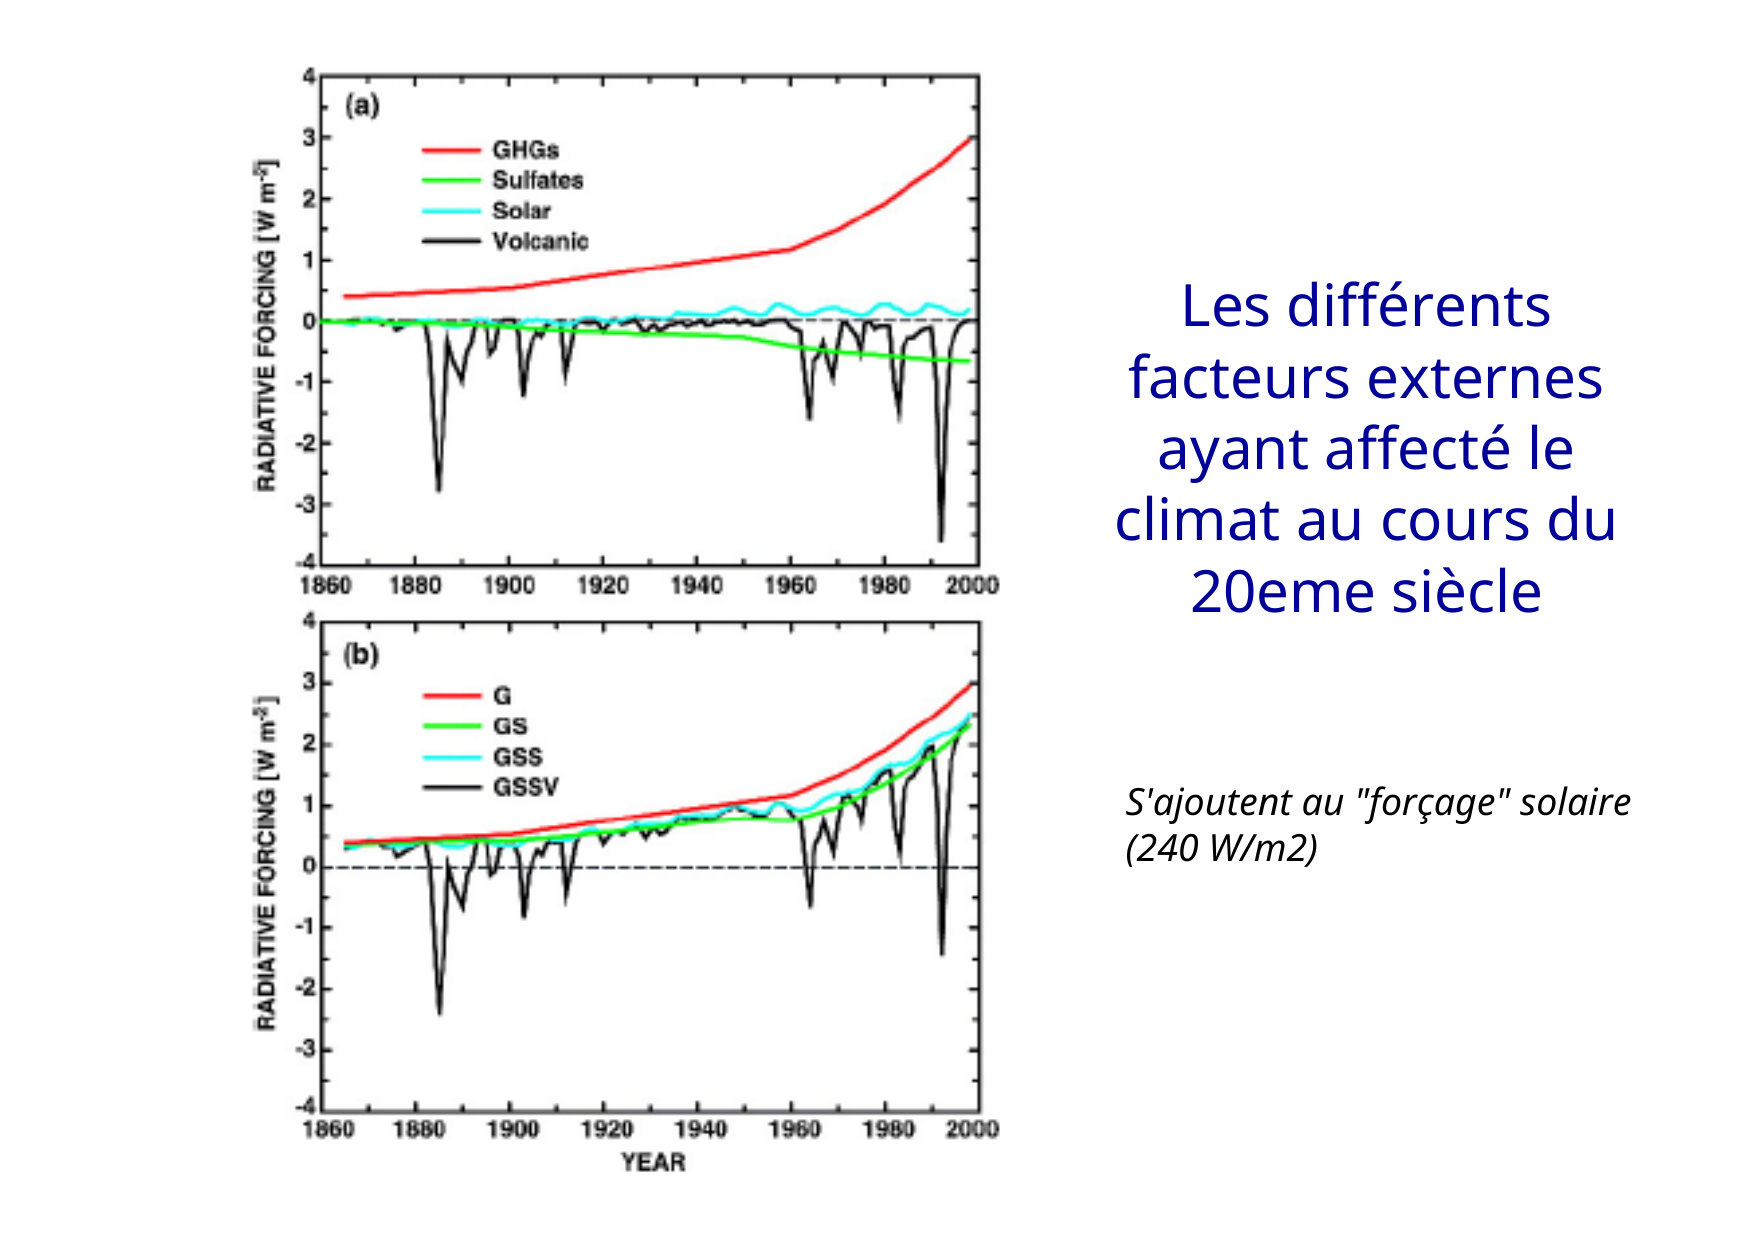

# Les différents facteurs externes ayant affecté le climat au cours du 20eme siècle
S'ajoutent au "forçage" solaire (240 W/m2)